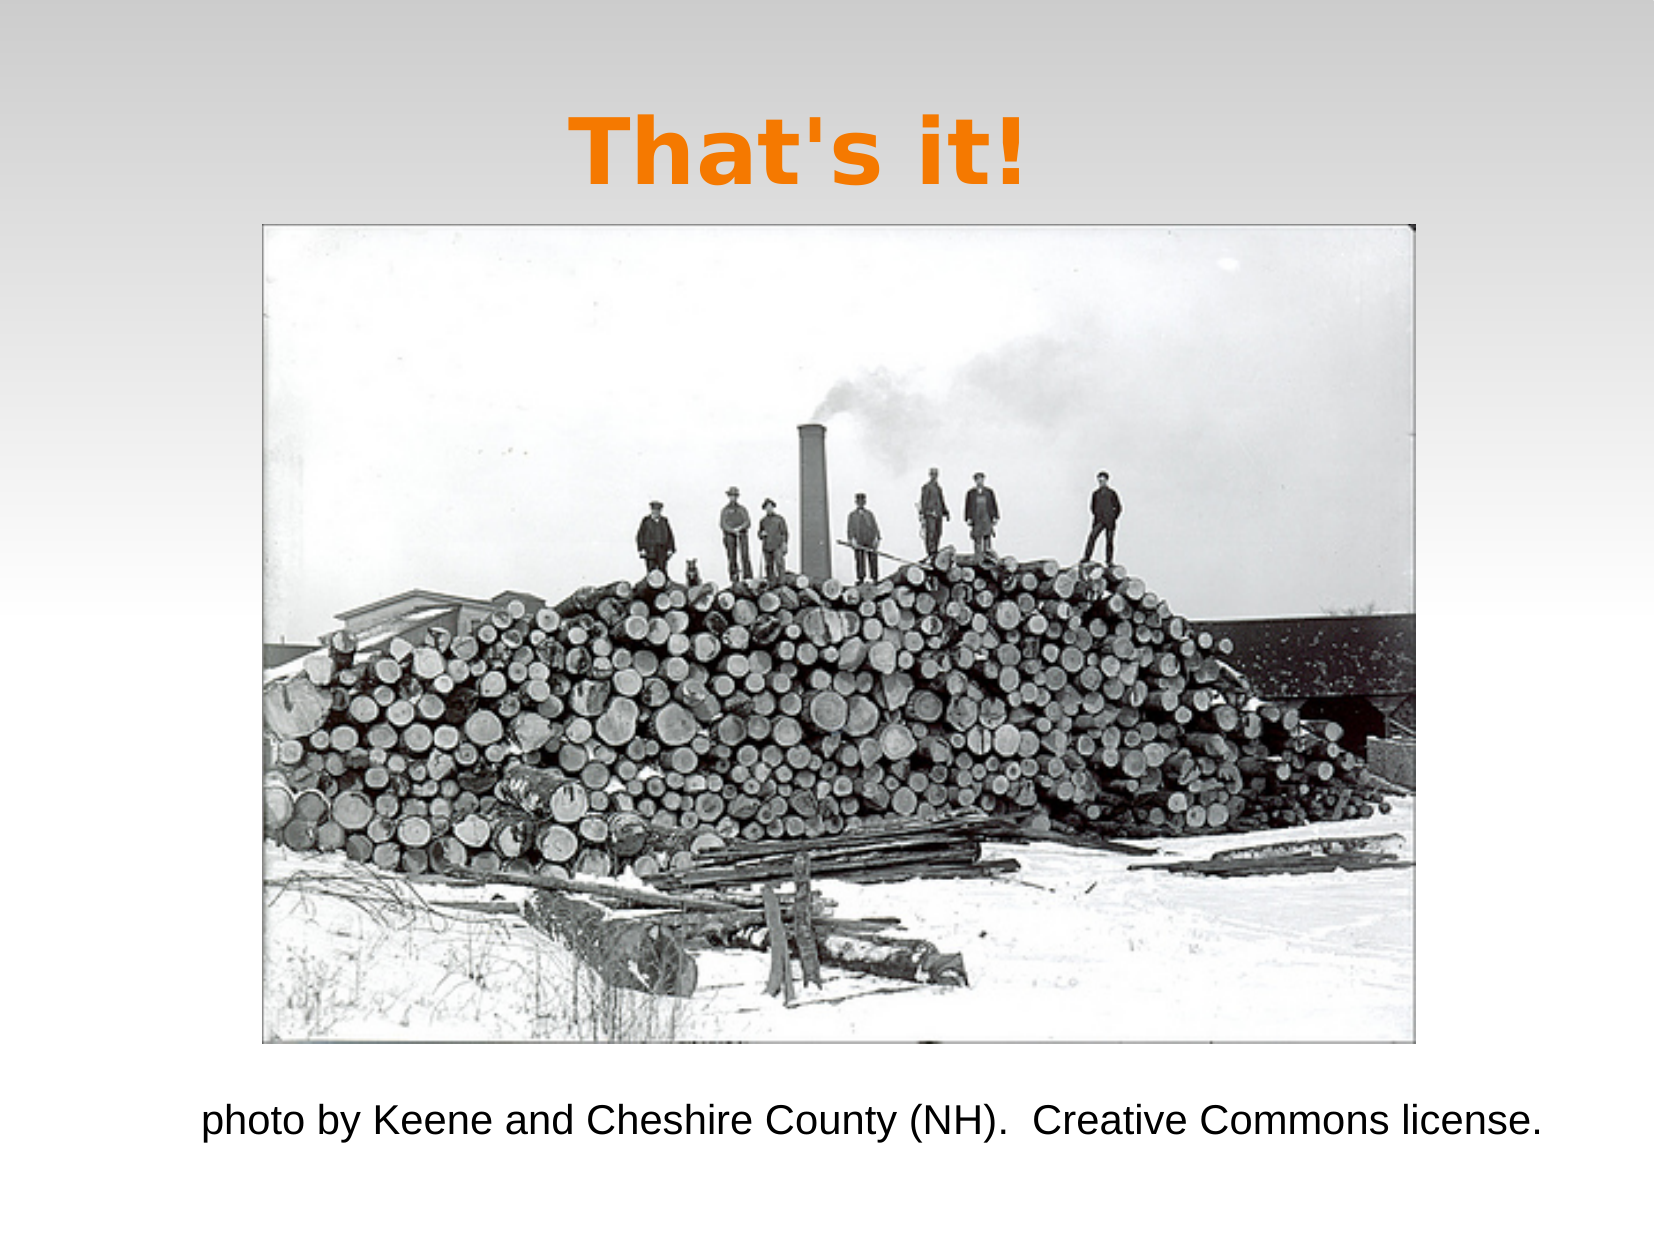

# That's it!
photo by Keene and Cheshire County (NH). Creative Commons license.